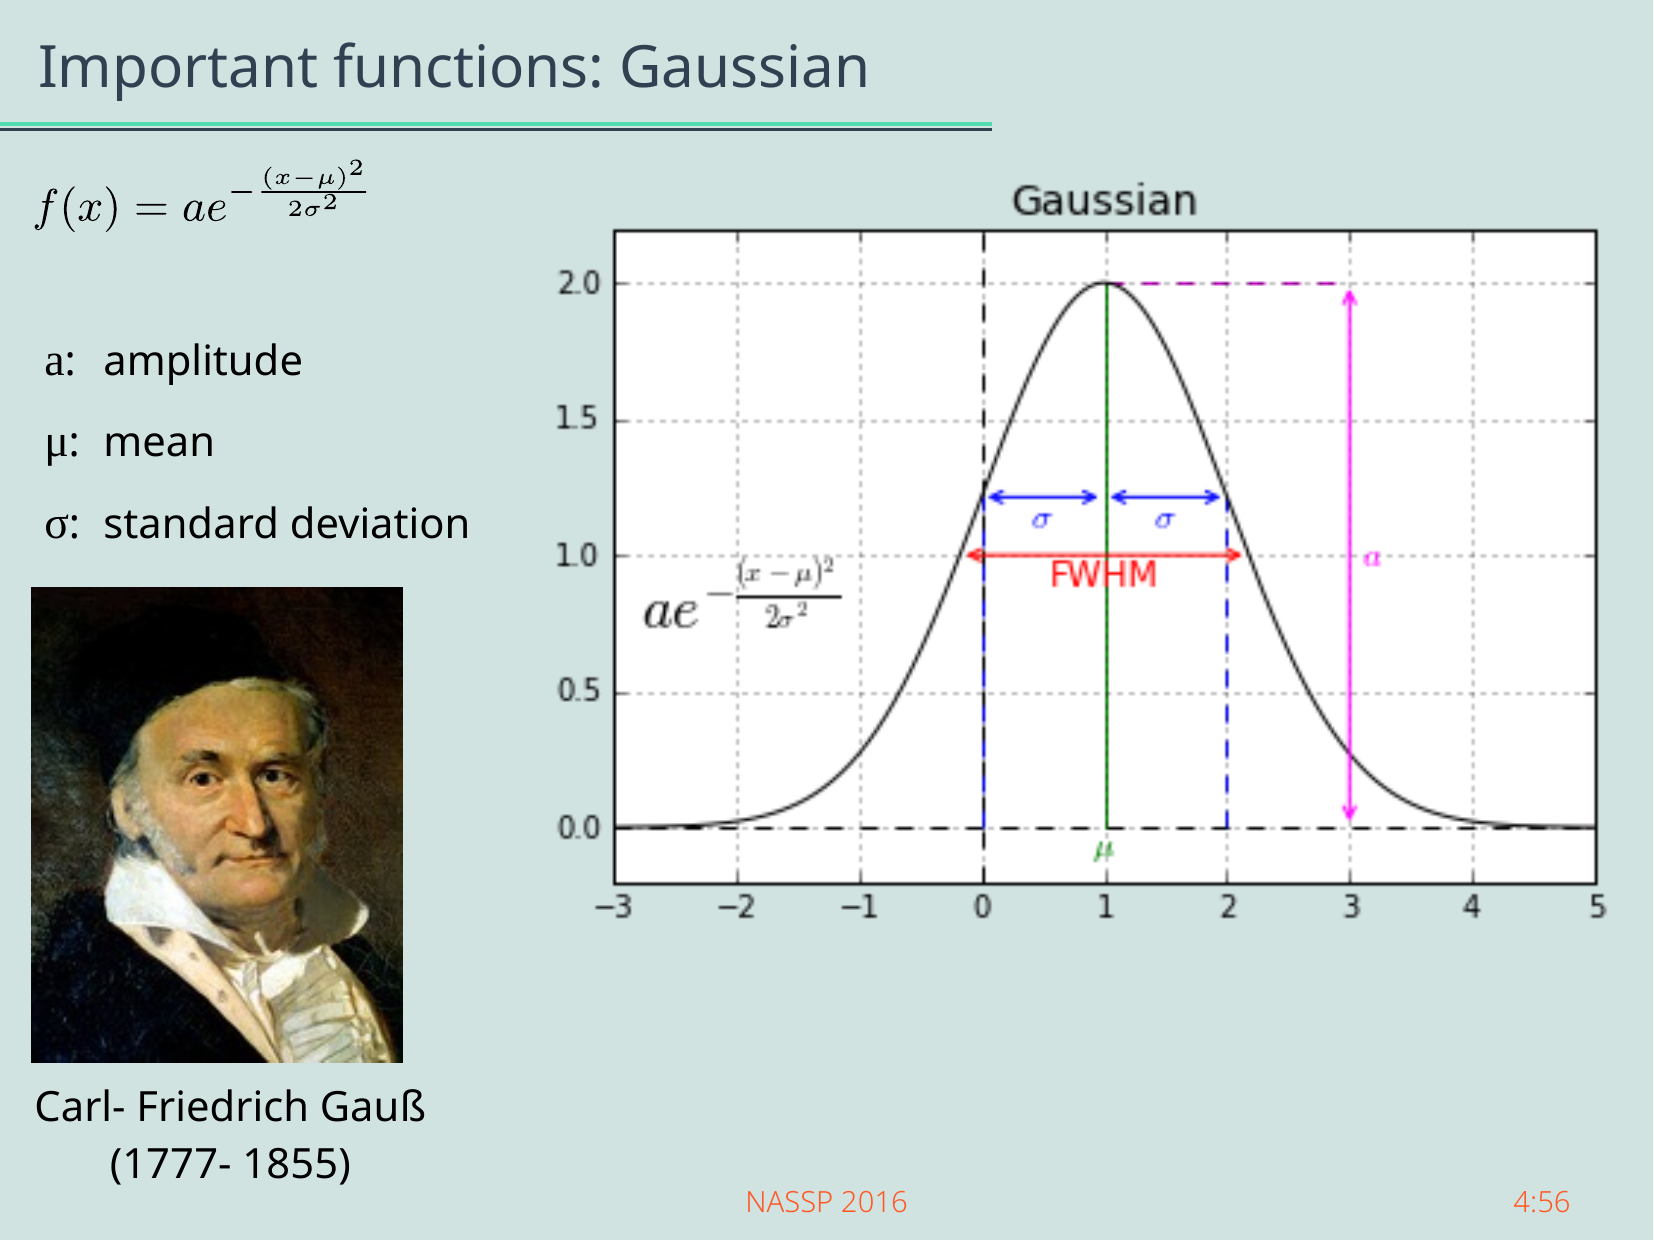

Important functions: Gaussian
a:	amplitude
μ:	mean
σ:	standard deviation
Carl- Friedrich Gauß (1777- 1855)
NASSP 2016
4